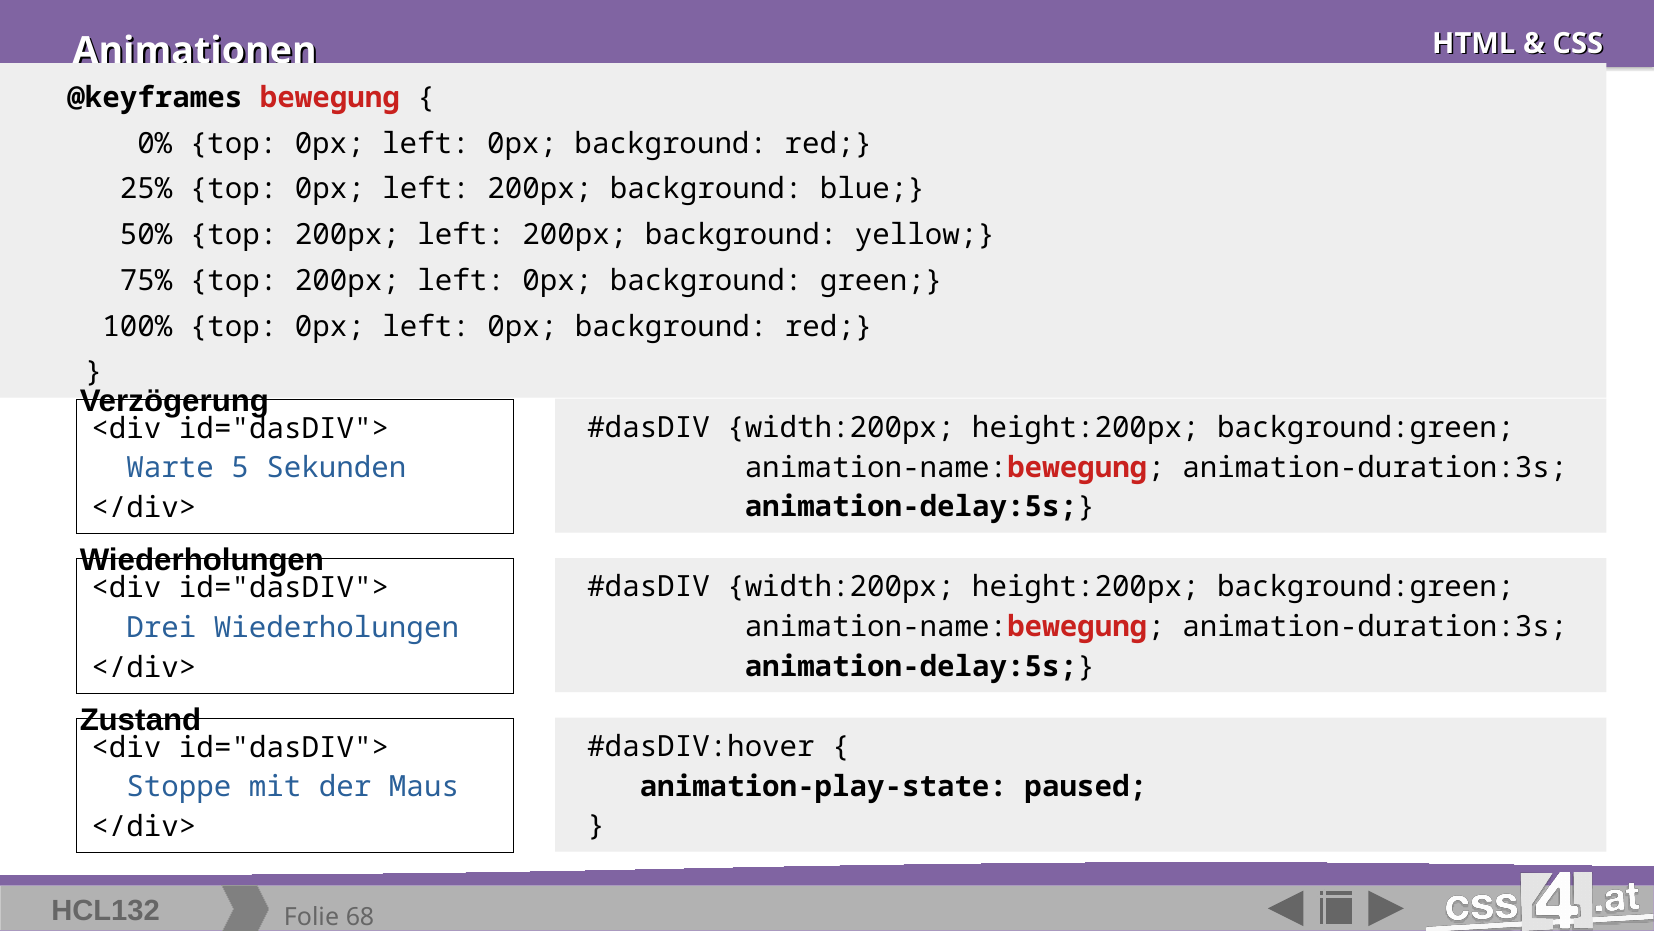

HTML & CSS
Animationen
 @keyframes bewegung {
 0% {top: 0px; left: 0px; background: red;}
 25% {top: 0px; left: 200px; background: blue;}
 50% {top: 200px; left: 200px; background: yellow;}
 75% {top: 200px; left: 0px; background: green;}
 100% {top: 0px; left: 0px; background: red;}
 }
Verzögerung
 #dasDIV {width:200px; height:200px; background:green;
 animation-name:bewegung; animation-duration:3s;
 animation-delay:5s;}
<div id="dasDIV">
 Warte 5 Sekunden
</div>
Wiederholungen
 #dasDIV {width:200px; height:200px; background:green;
 animation-name:bewegung; animation-duration:3s;
 animation-delay:5s;}
<div id="dasDIV">
 Drei Wiederholungen
</div>
Zustand
 #dasDIV:hover {
 animation-play-state: paused;
 }
<div id="dasDIV">
 Stoppe mit der Maus
</div>
HCL132
Folie